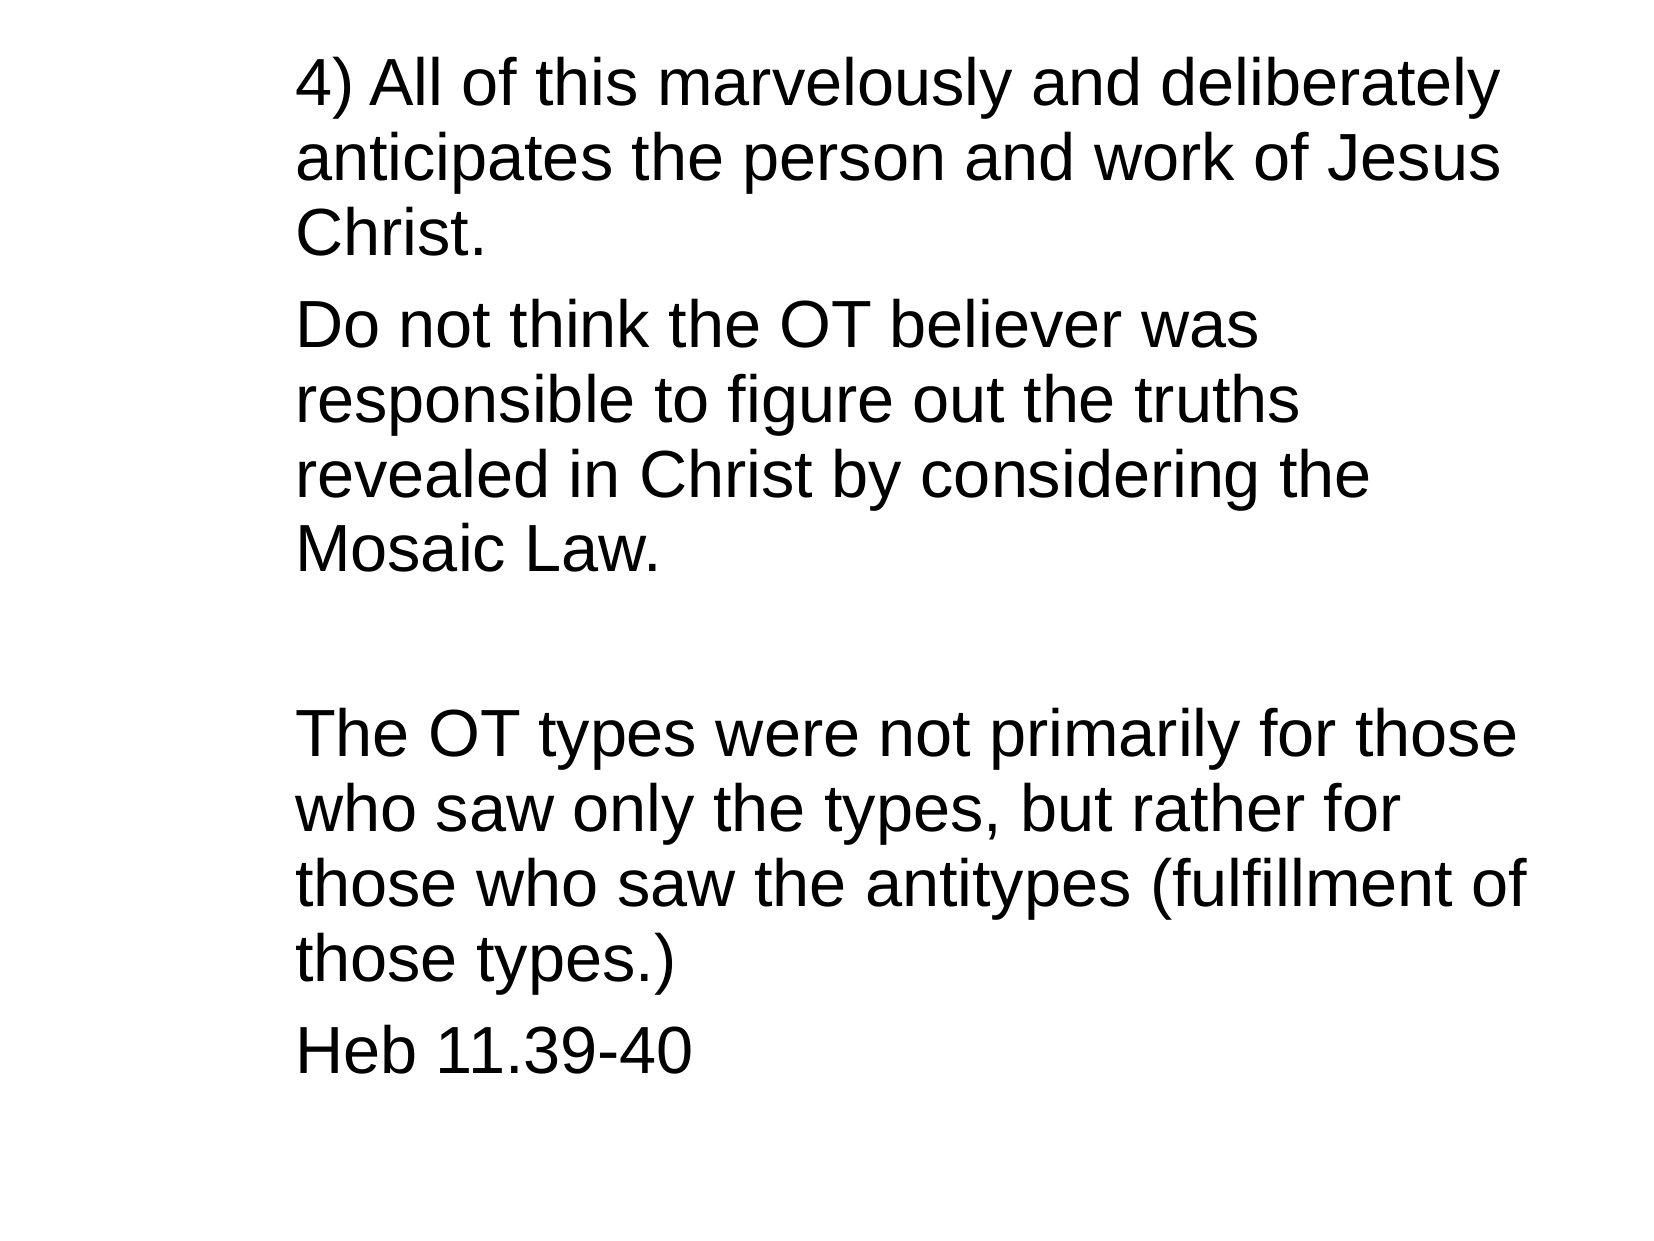

# 4) All of this marvelously and deliberately anticipates the person and work of Jesus Christ.
Do not think the OT believer was responsible to figure out the truths revealed in Christ by considering the Mosaic Law.
The OT types were not primarily for those who saw only the types, but rather for those who saw the antitypes (fulfillment of those types.)
Heb 11.39-40